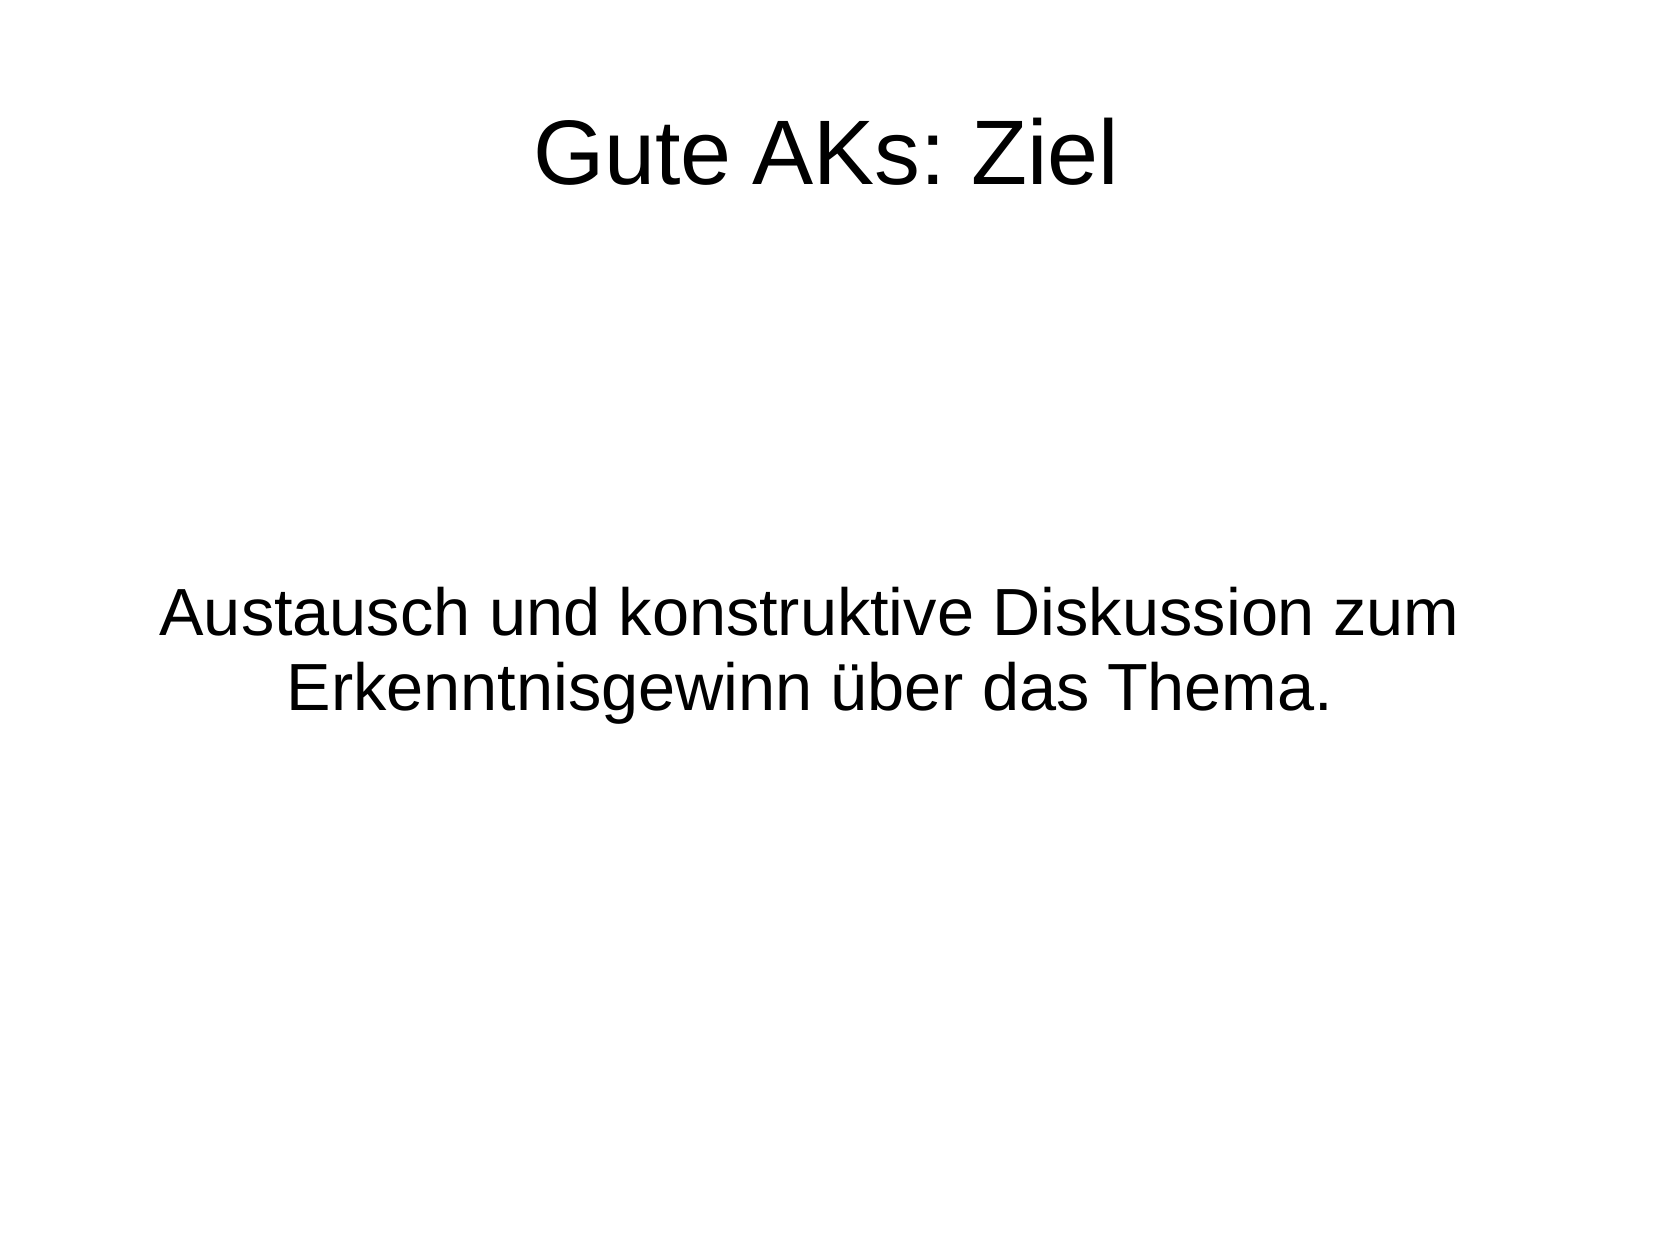

# Gute AKs: Ziel
Austausch und konstruktive Diskussion zum Erkenntnisgewinn über das Thema.